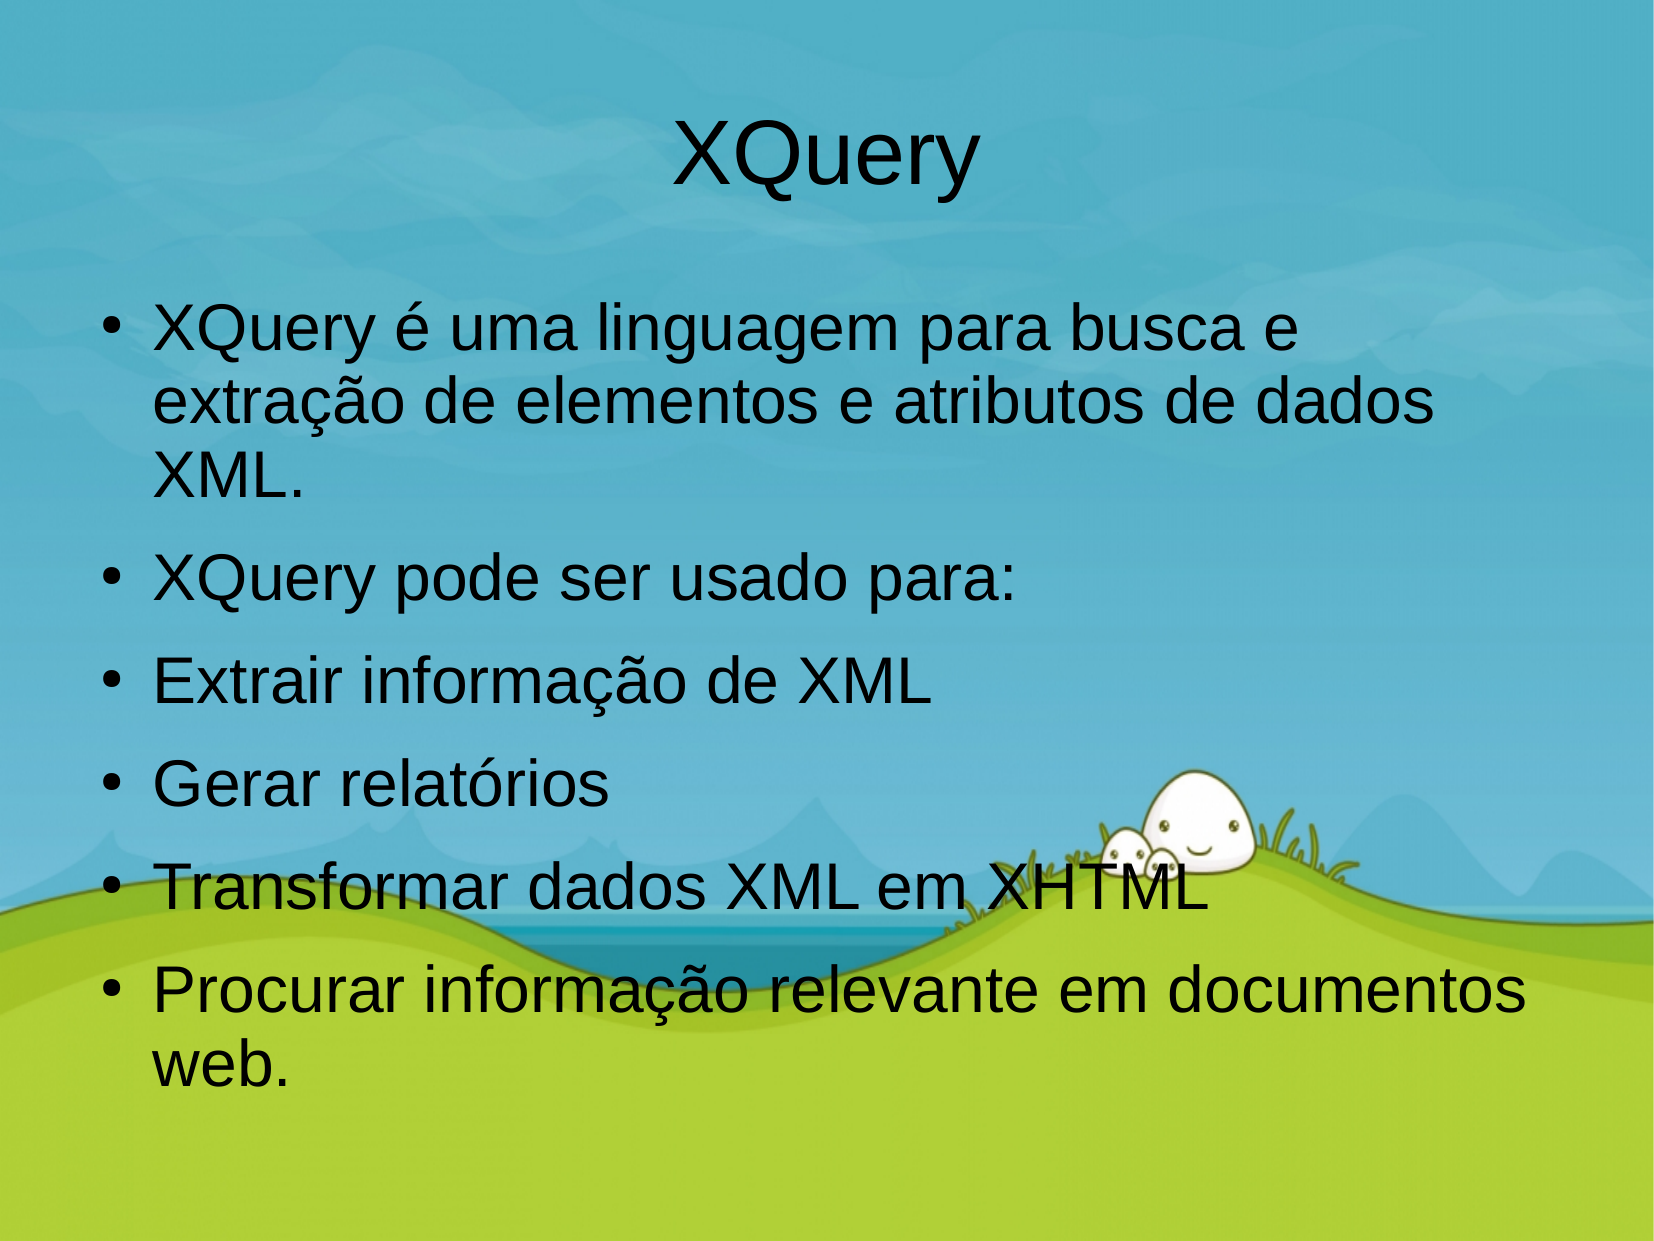

# XQuery
XQuery é uma linguagem para busca e extração de elementos e atributos de dados XML.
XQuery pode ser usado para:
Extrair informação de XML
Gerar relatórios
Transformar dados XML em XHTML
Procurar informação relevante em documentos web.